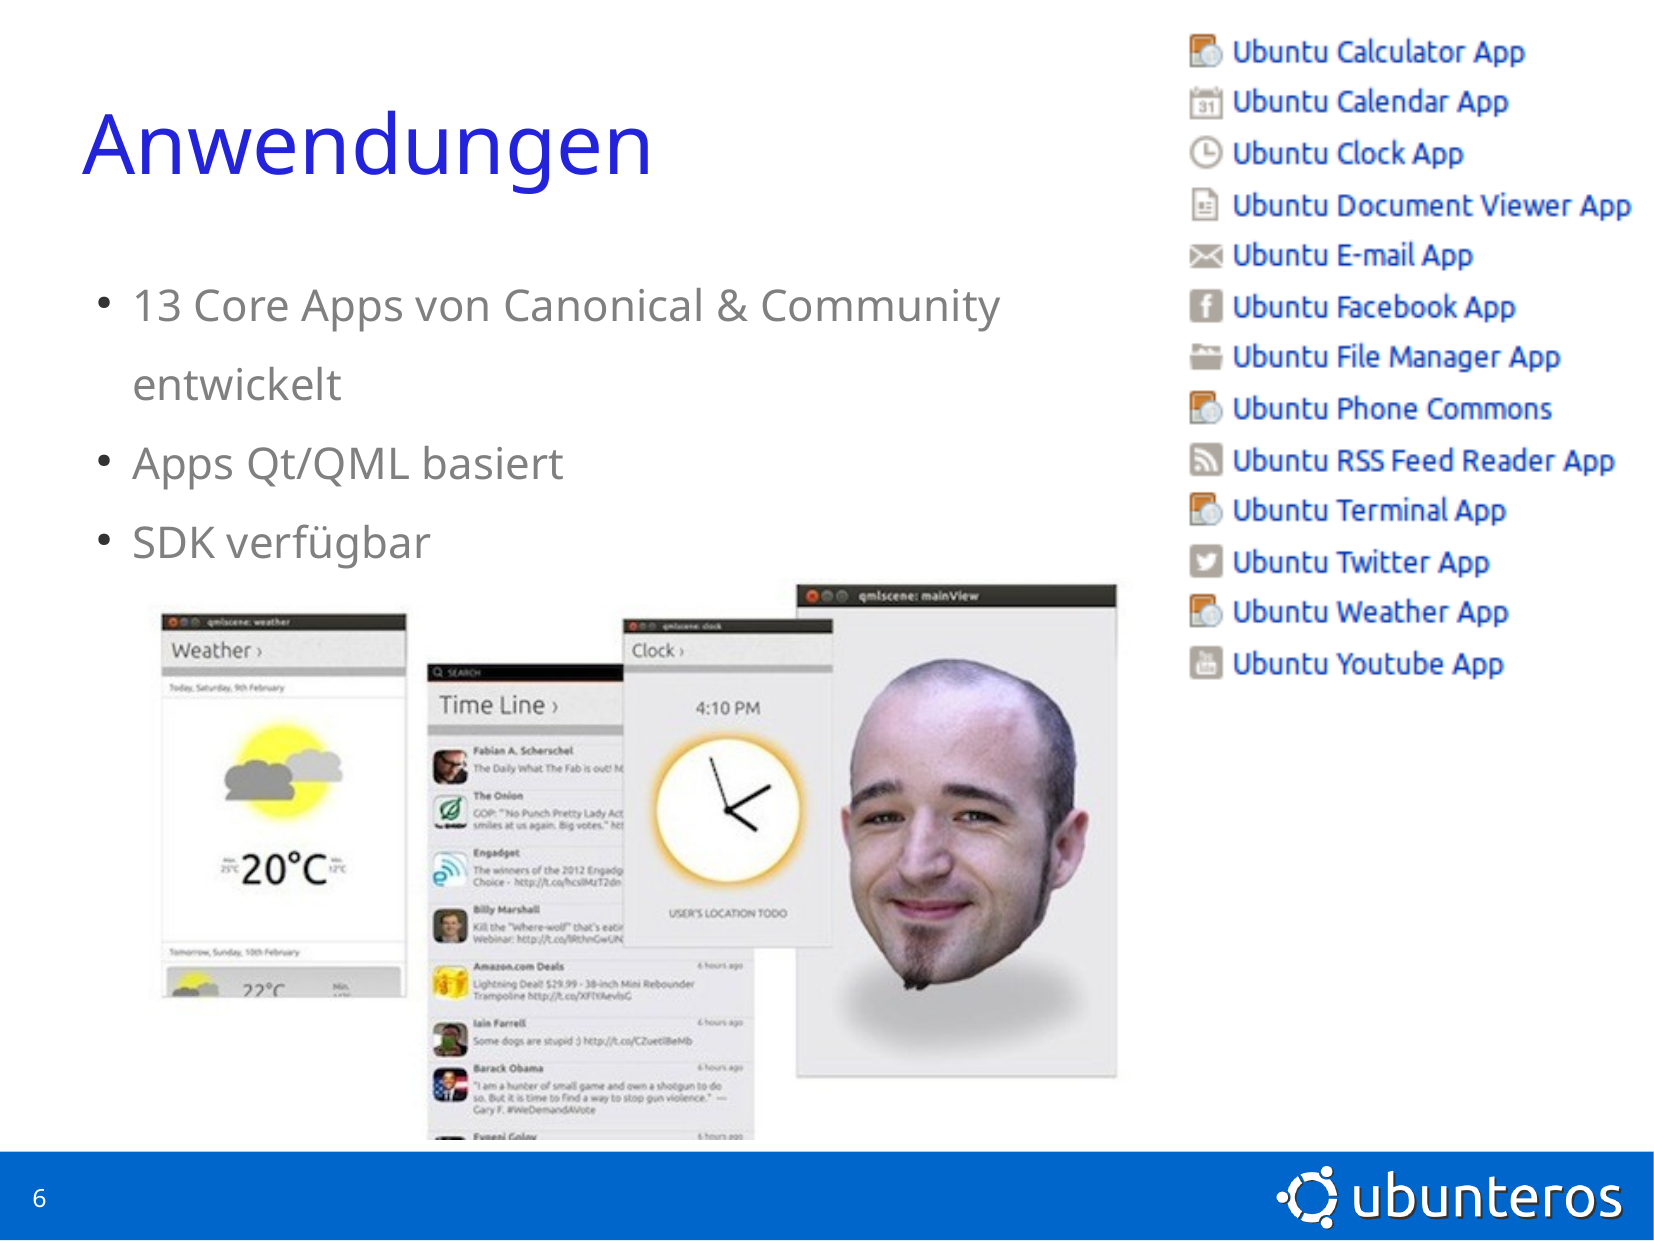

# Anwendungen
13 Core Apps von Canonical & Community entwickelt
Apps Qt/QML basiert
SDK verfügbar